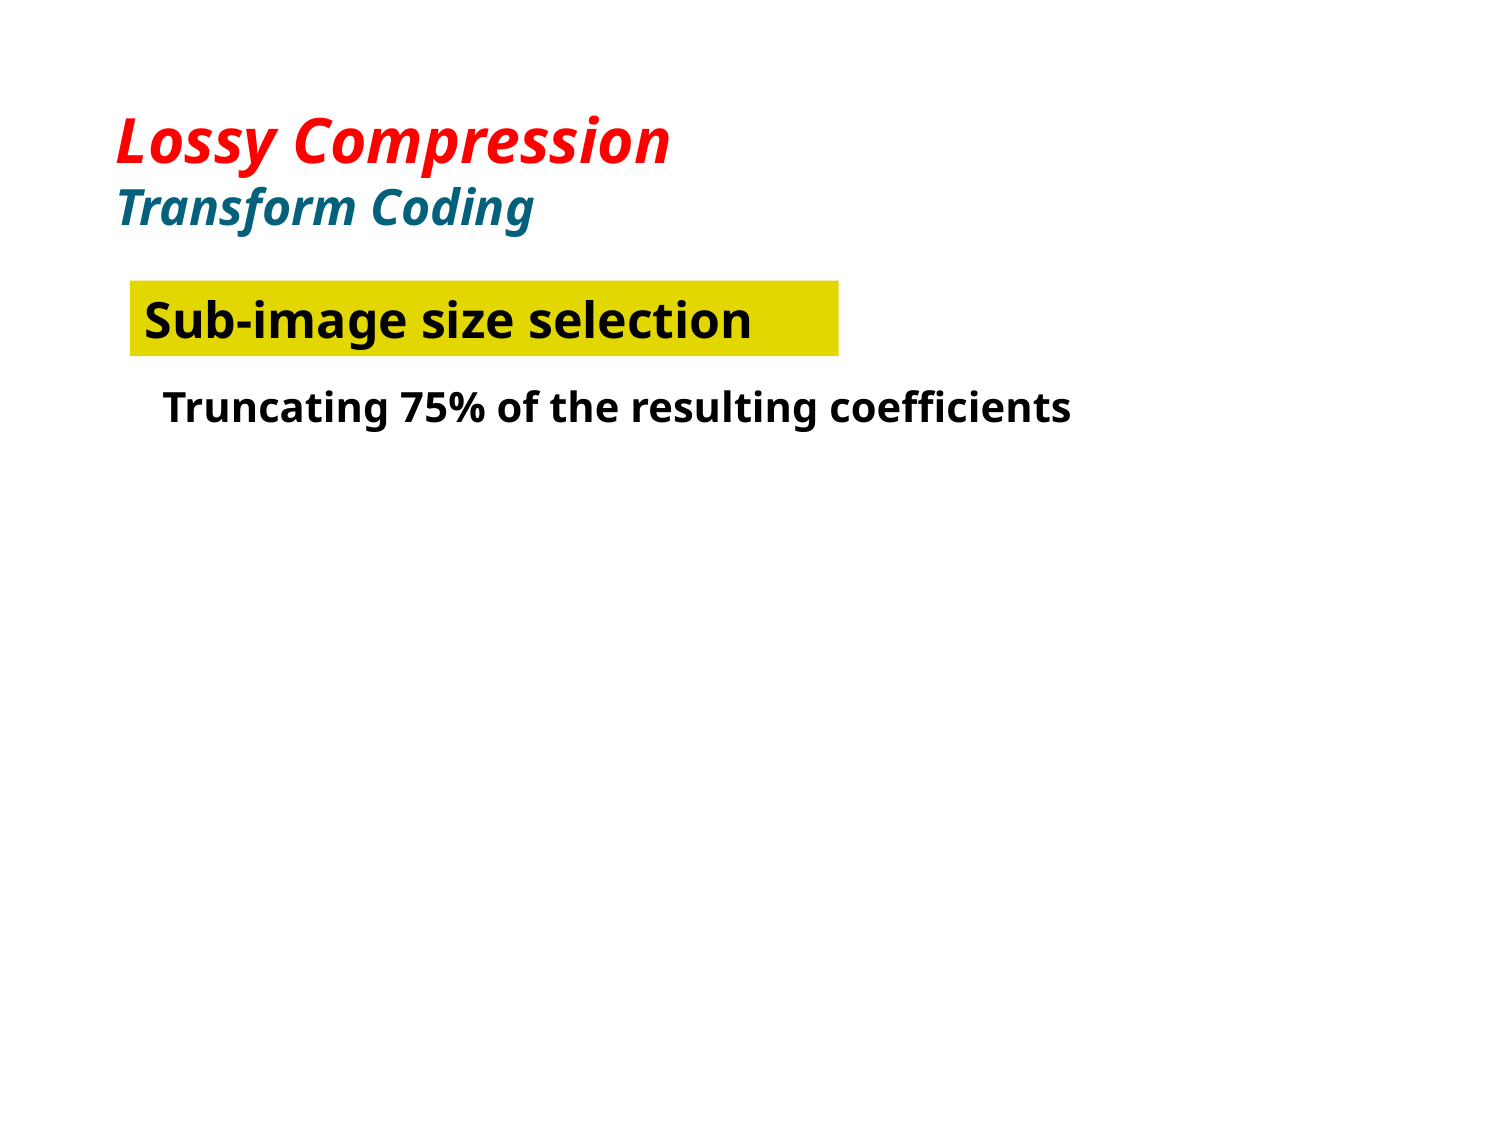

Lossy Compression
Transform Coding
Sub-image size selection
Truncating 75% of the resulting coefficients